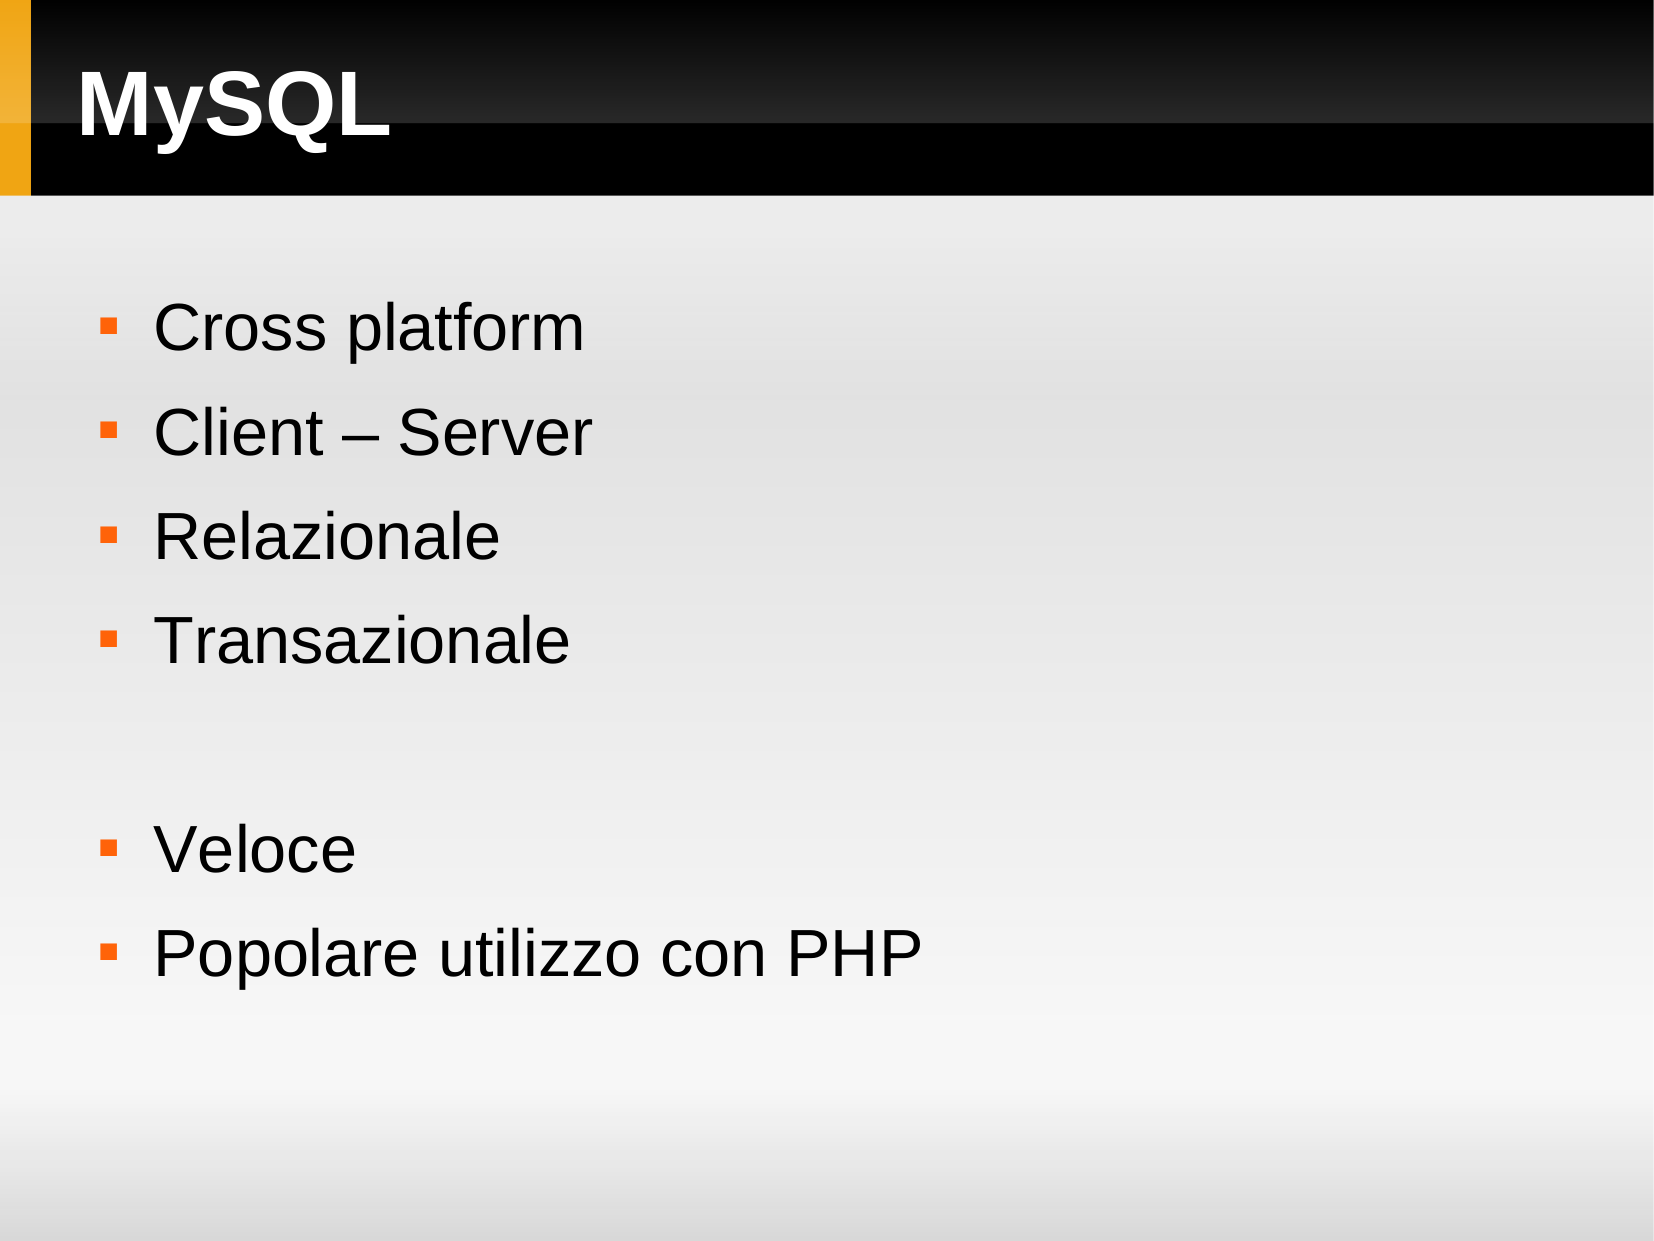

# MySQL
Cross platform
Client – Server
Relazionale
Transazionale
Veloce
Popolare utilizzo con PHP